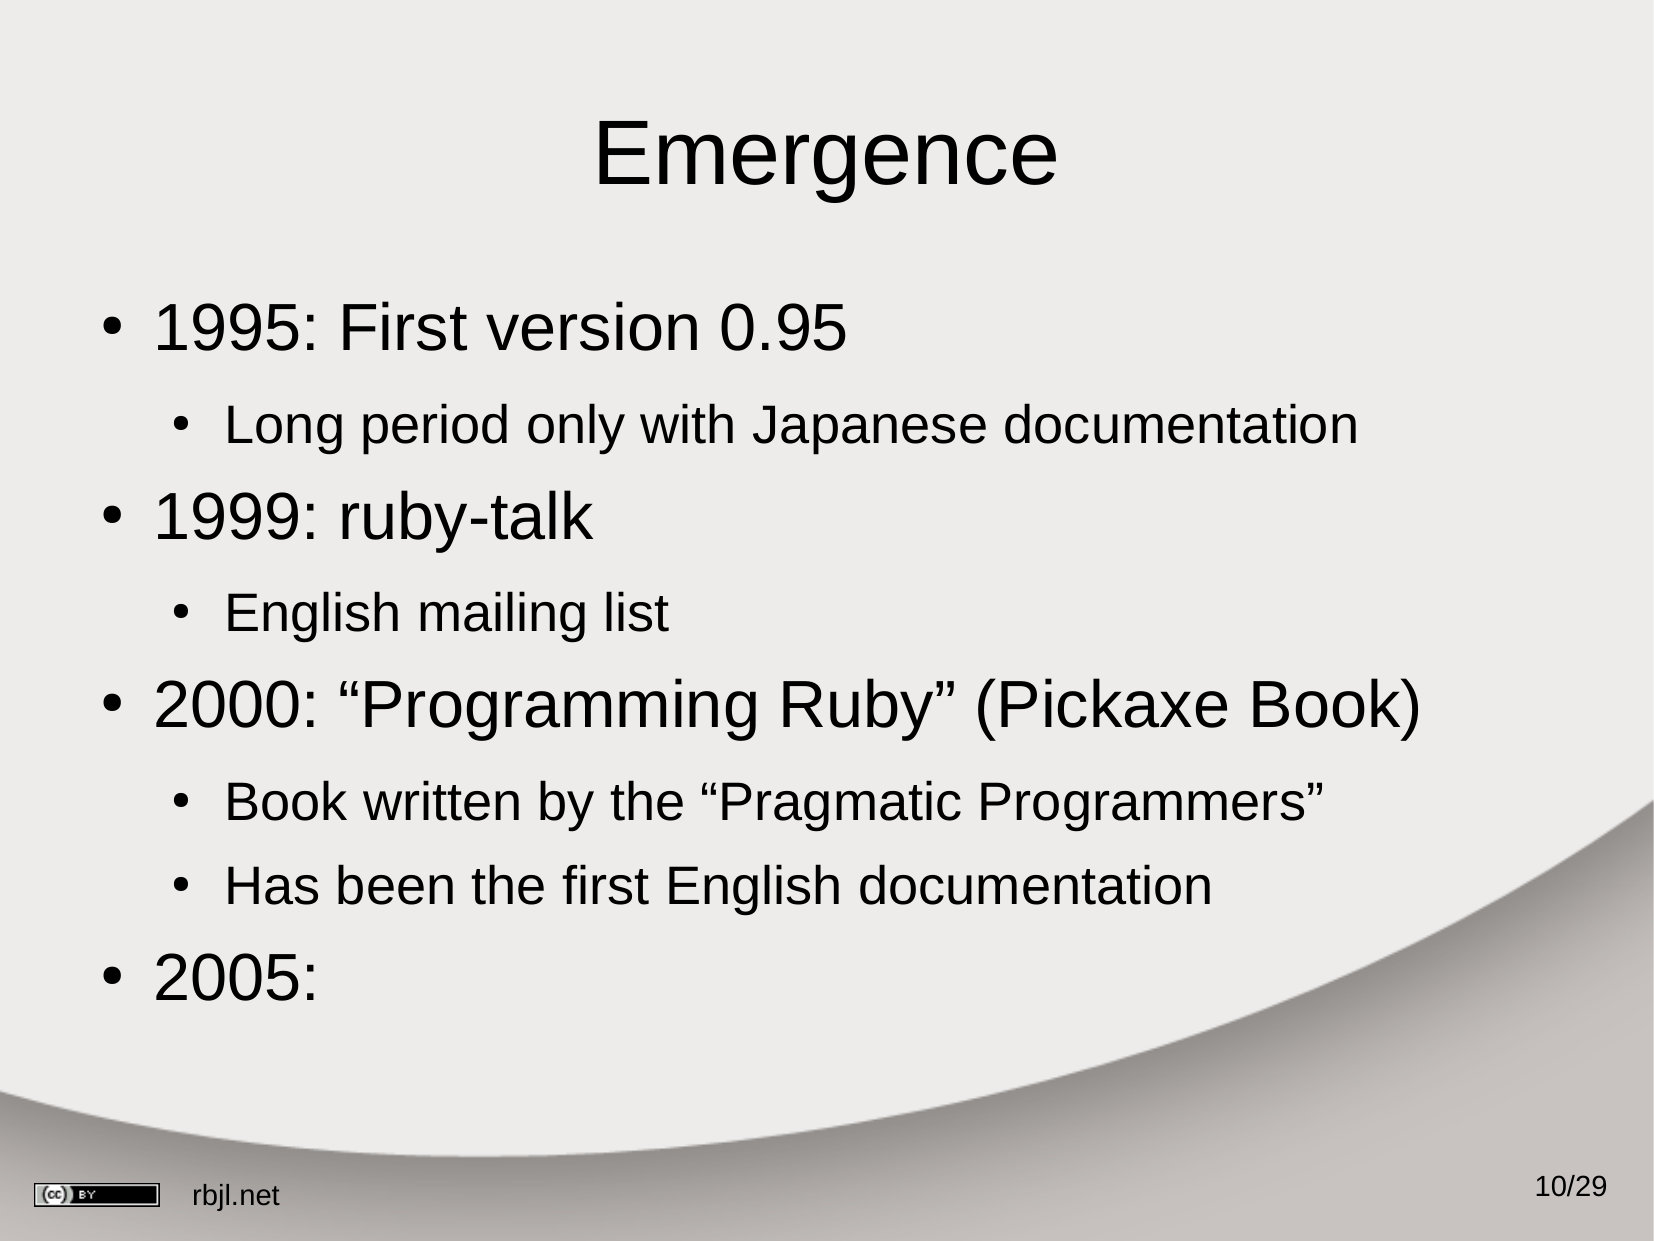

# Emergence
1995: First version 0.95
Long period only with Japanese documentation
1999: ruby-talk
English mailing list
2000: “Programming Ruby” (Pickaxe Book)
Book written by the “Pragmatic Programmers”
Has been the first English documentation
2005:
10